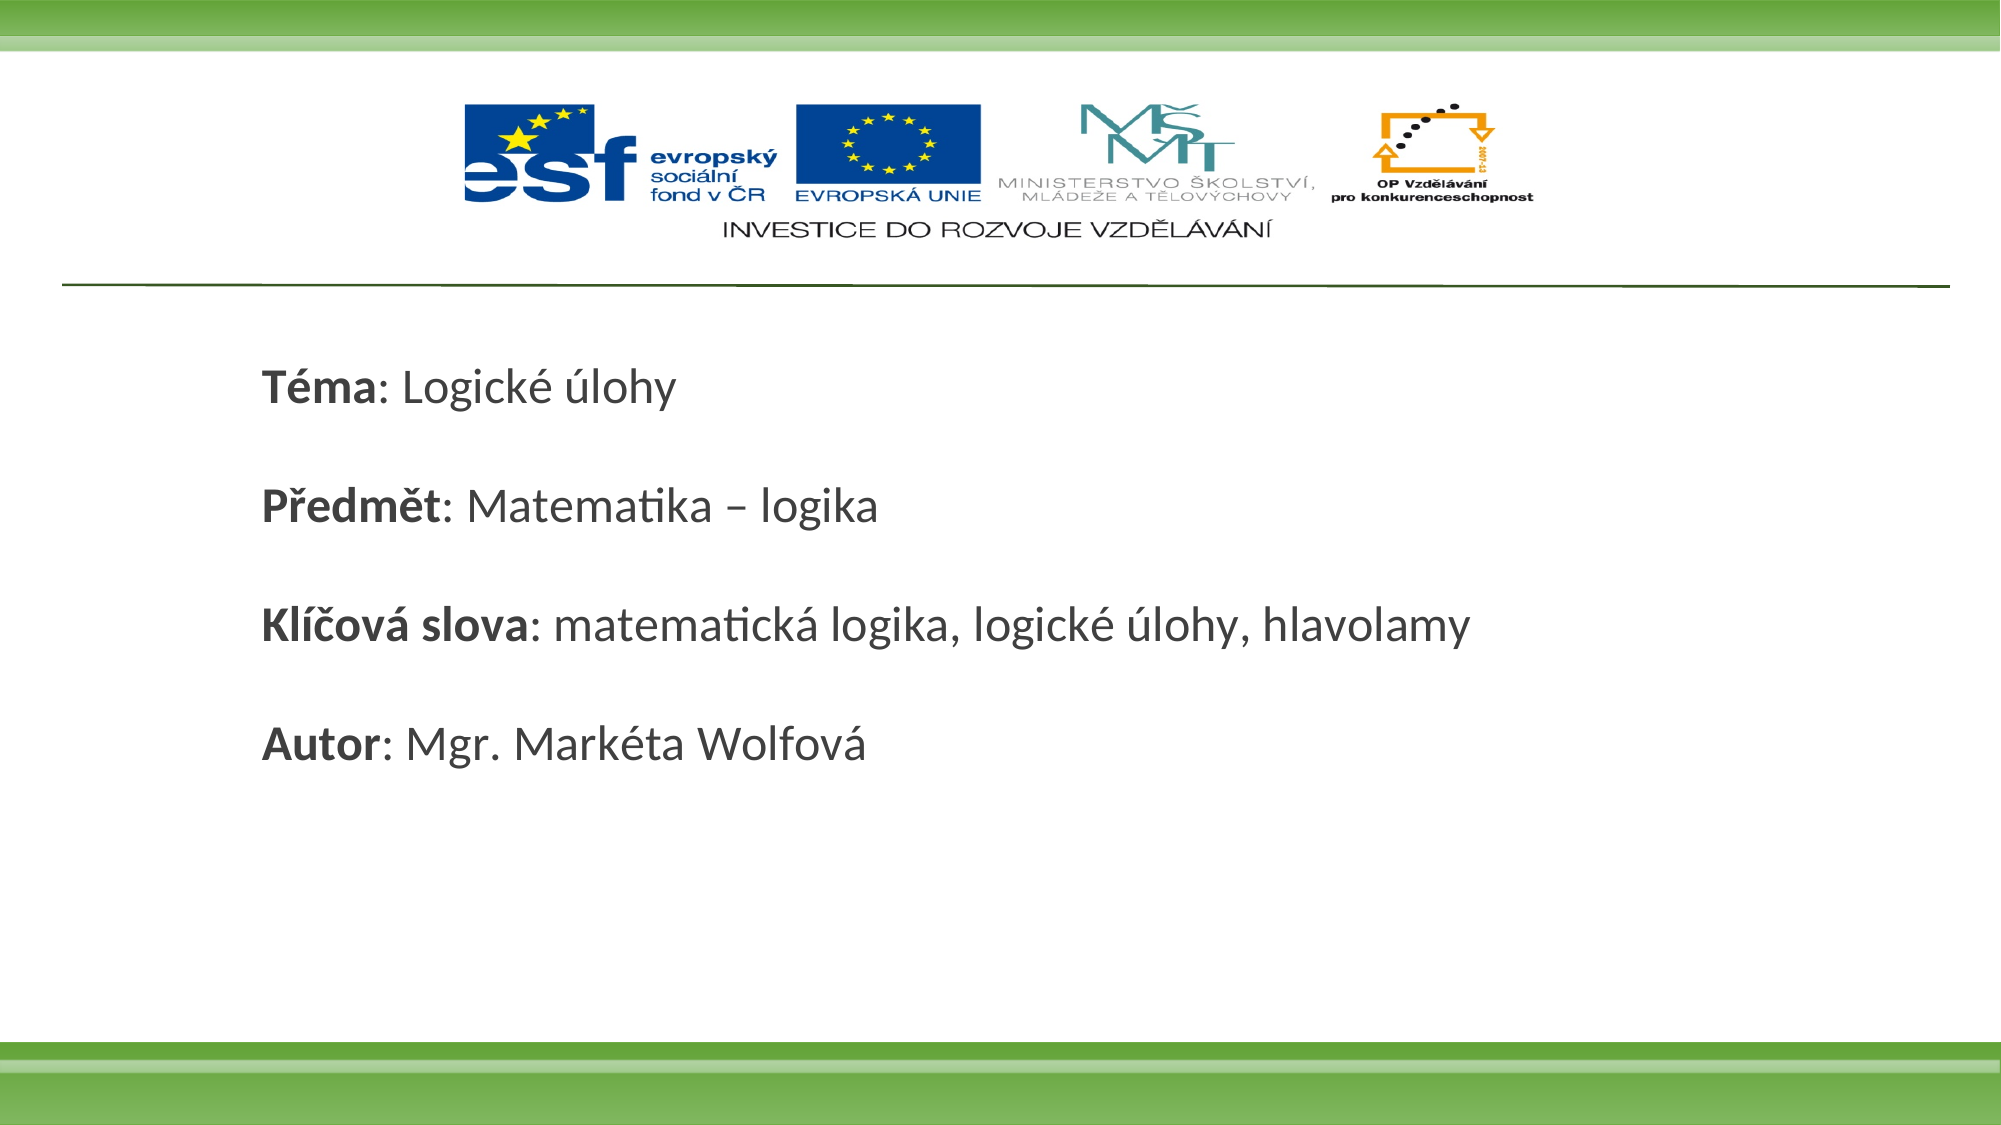

Téma: Logické úlohy
Předmět: Matematika – logika
Klíčová slova: matematická logika, logické úlohy, hlavolamy
Autor: Mgr. Markéta Wolfová